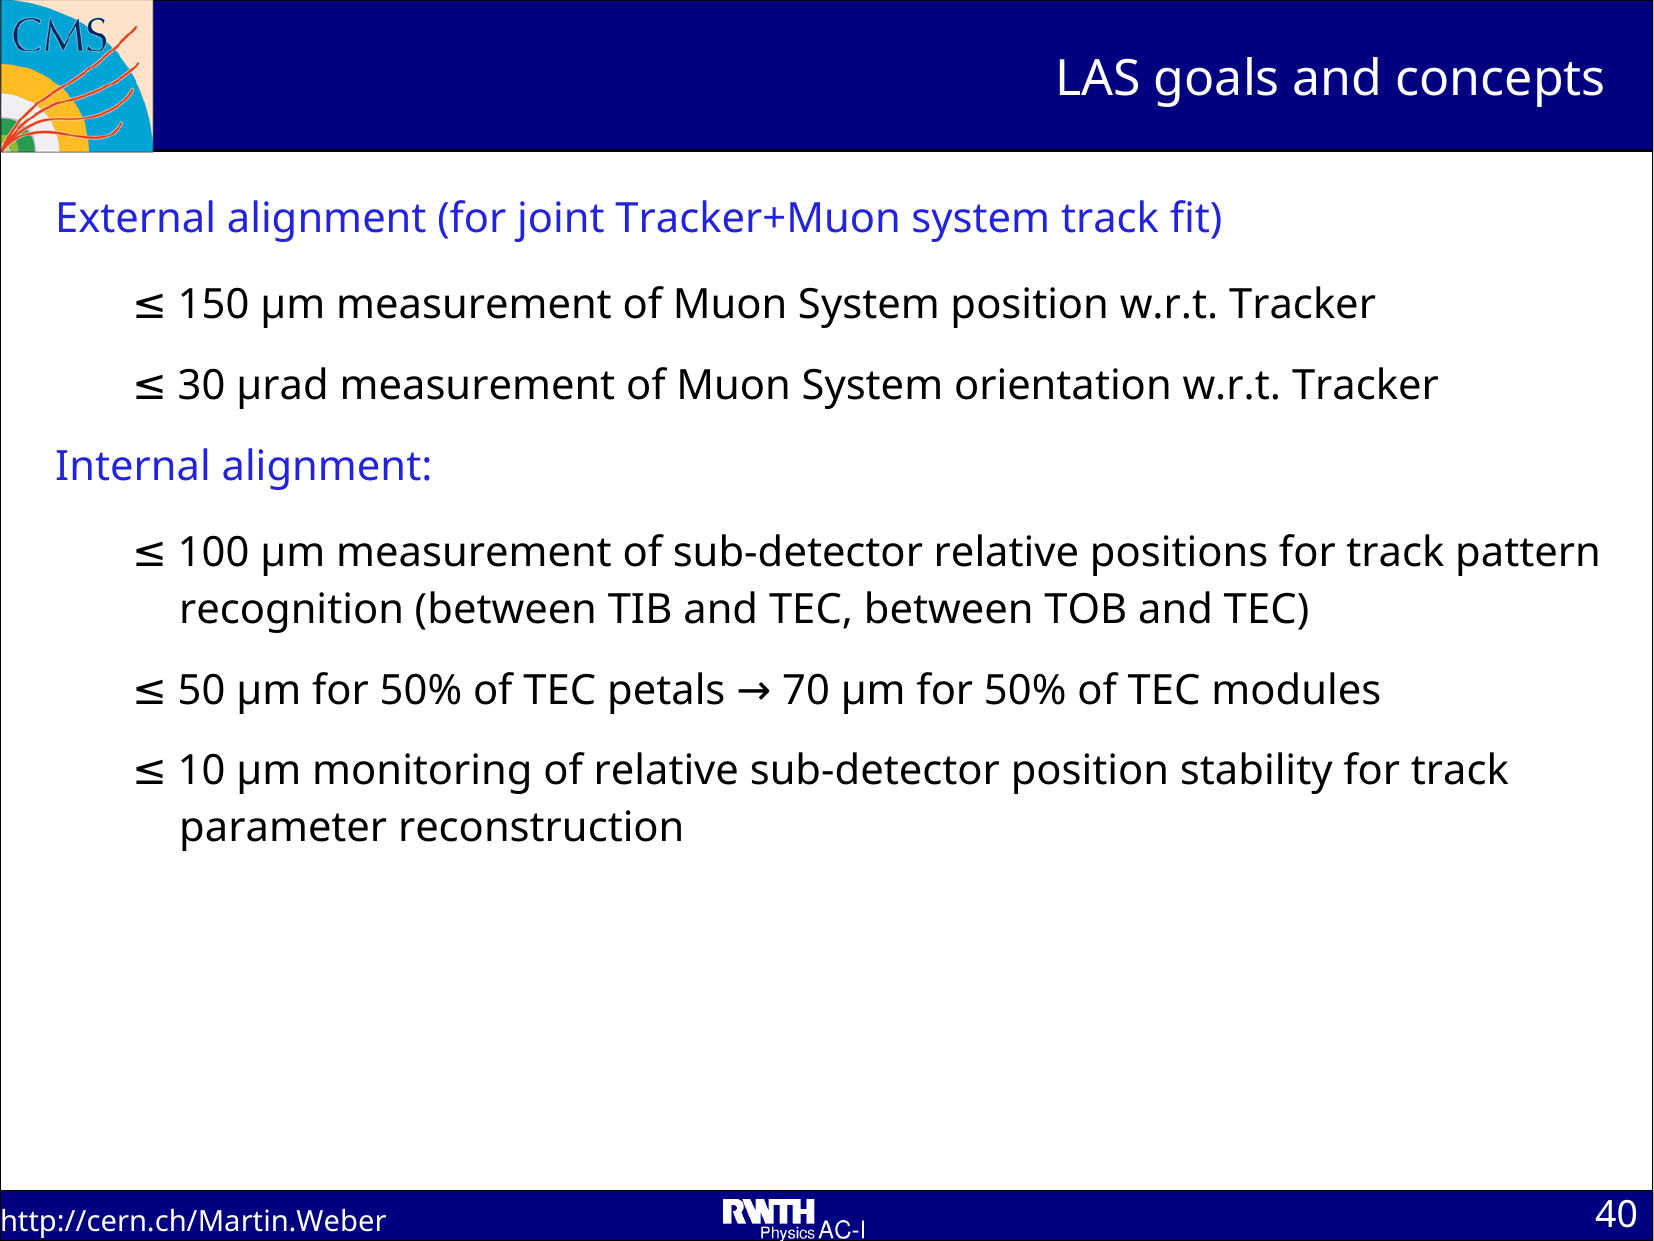

# LAS goals and concepts
External alignment (for joint Tracker+Muon system track fit)
≤ 150 µm measurement of Muon System position w.r.t. Tracker
≤ 30 µrad measurement of Muon System orientation w.r.t. Tracker
Internal alignment:
≤ 100 µm measurement of sub-detector relative positions for track pattern recognition (between TIB and TEC, between TOB and TEC)
≤ 50 µm for 50% of TEC petals → 70 µm for 50% of TEC modules
≤ 10 µm monitoring of relative sub-detector position stability for track parameter reconstruction